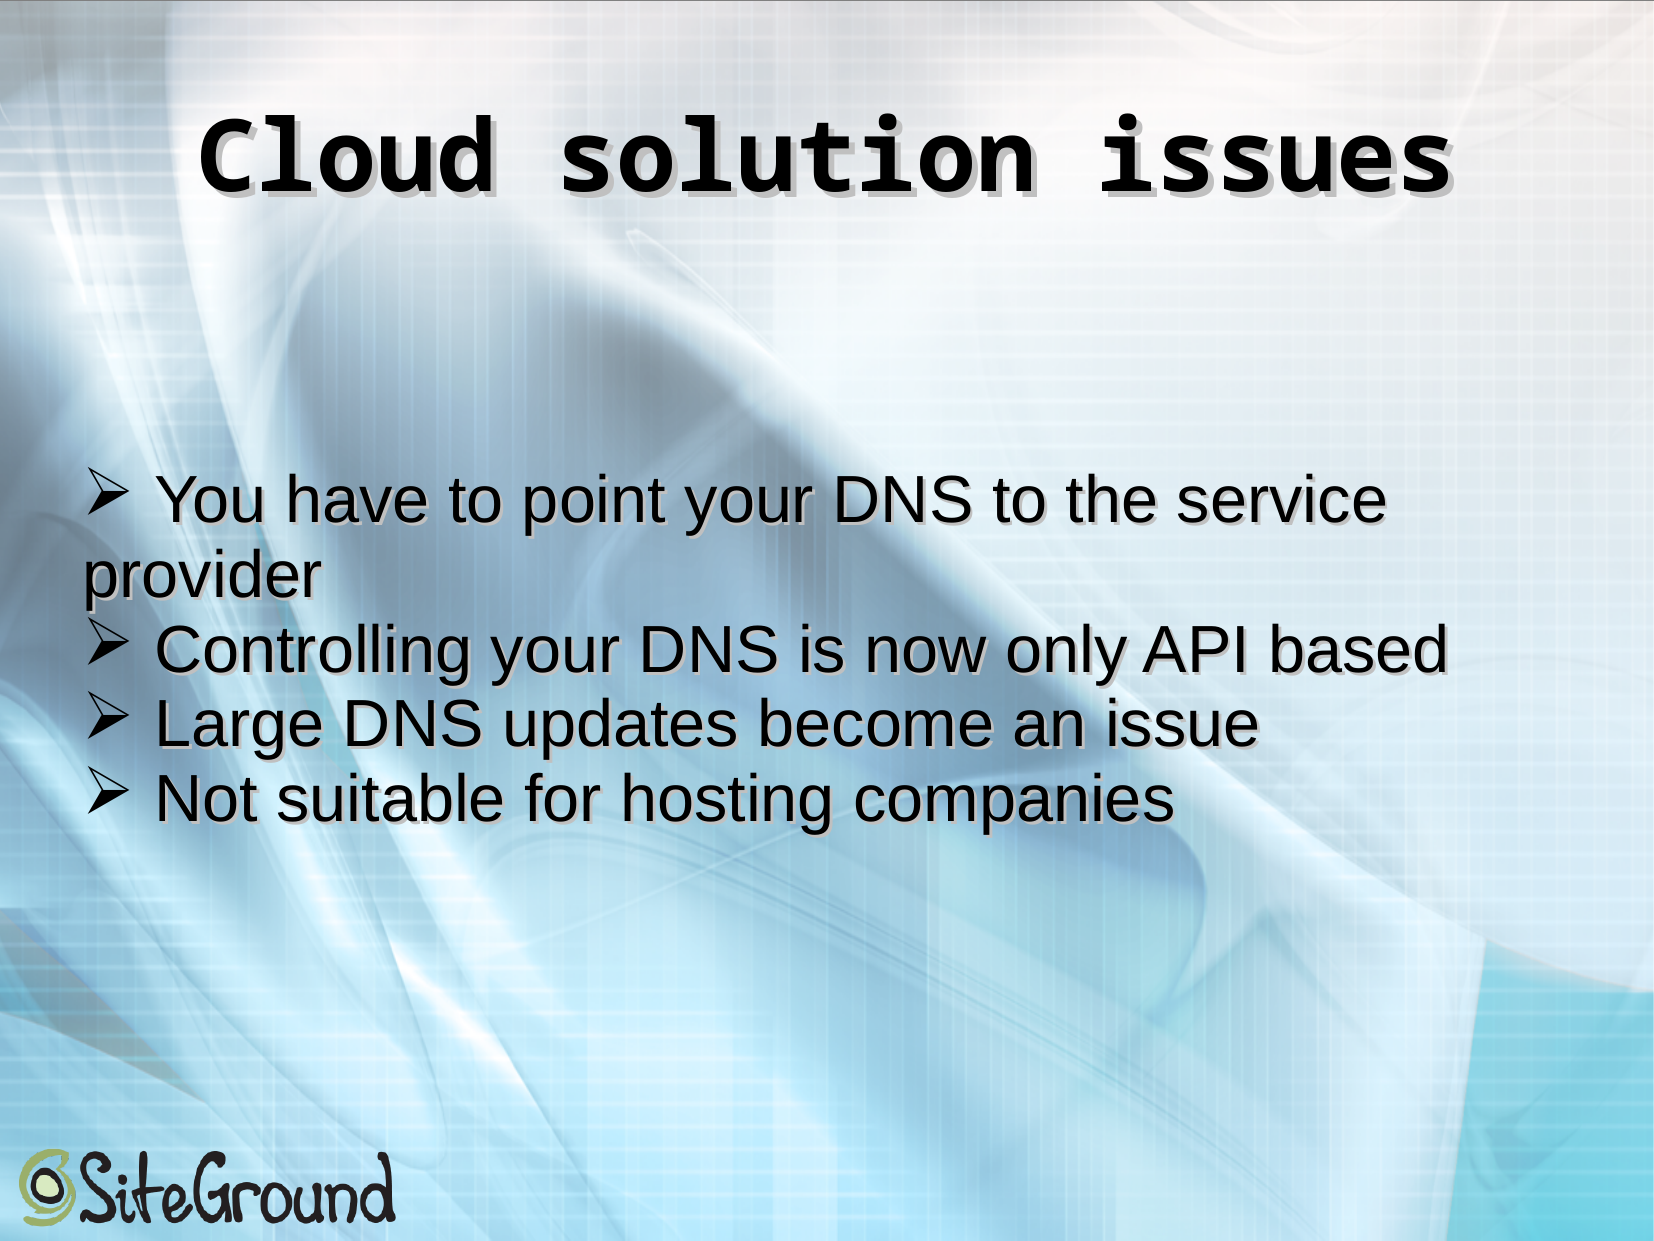

# Cloud solution issues
 You have to point your DNS to the service provider
 Controlling your DNS is now only API based
 Large DNS updates become an issue
 Not suitable for hosting companies